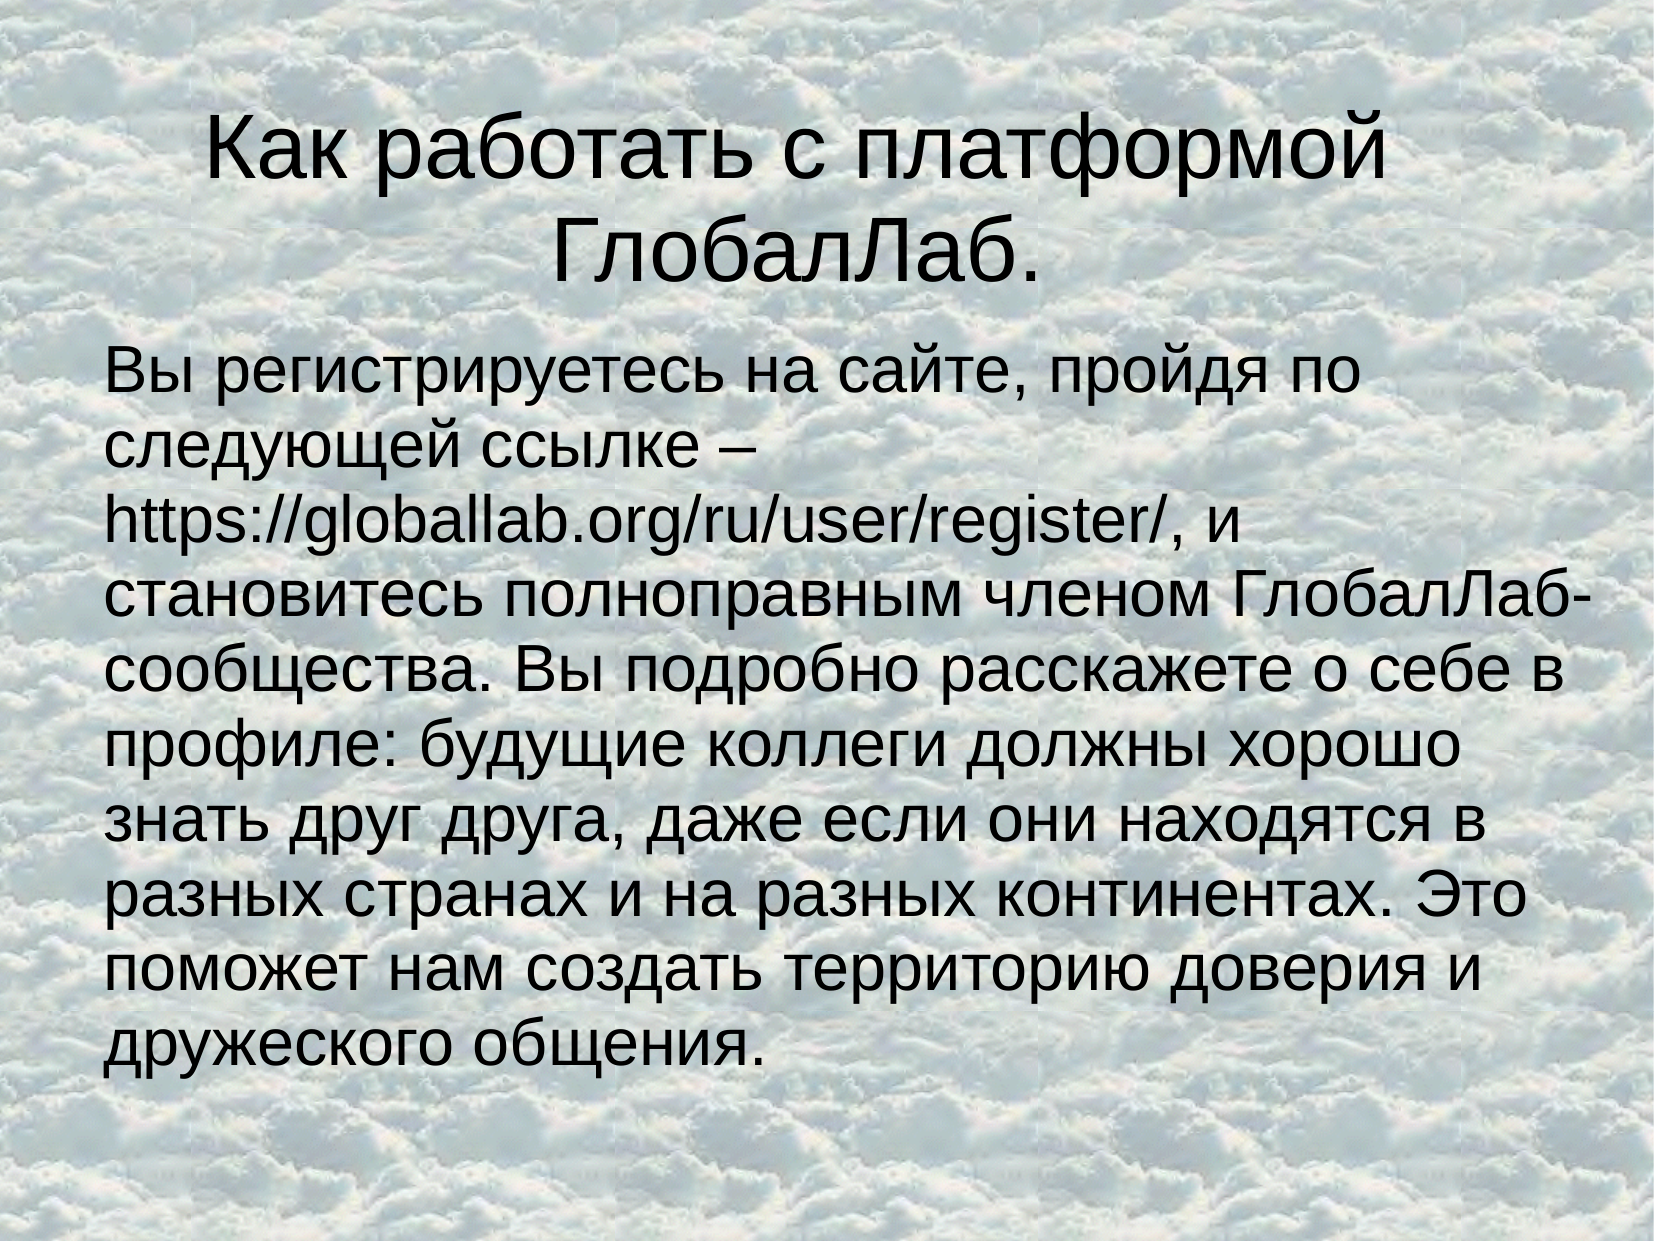

Как работать с платформой ГлобалЛаб.
Вы регистрируетесь на сайте, пройдя по следующей ссылке – https://globallab.org/ru/user/register/, и становитесь полноправным членом ГлобалЛаб-сообщества. Вы подробно расскажете о себе в профиле: будущие коллеги должны хорошо знать друг друга, даже если они находятся в разных странах и на разных континентах. Это поможет нам создать территорию доверия и дружеского общения.